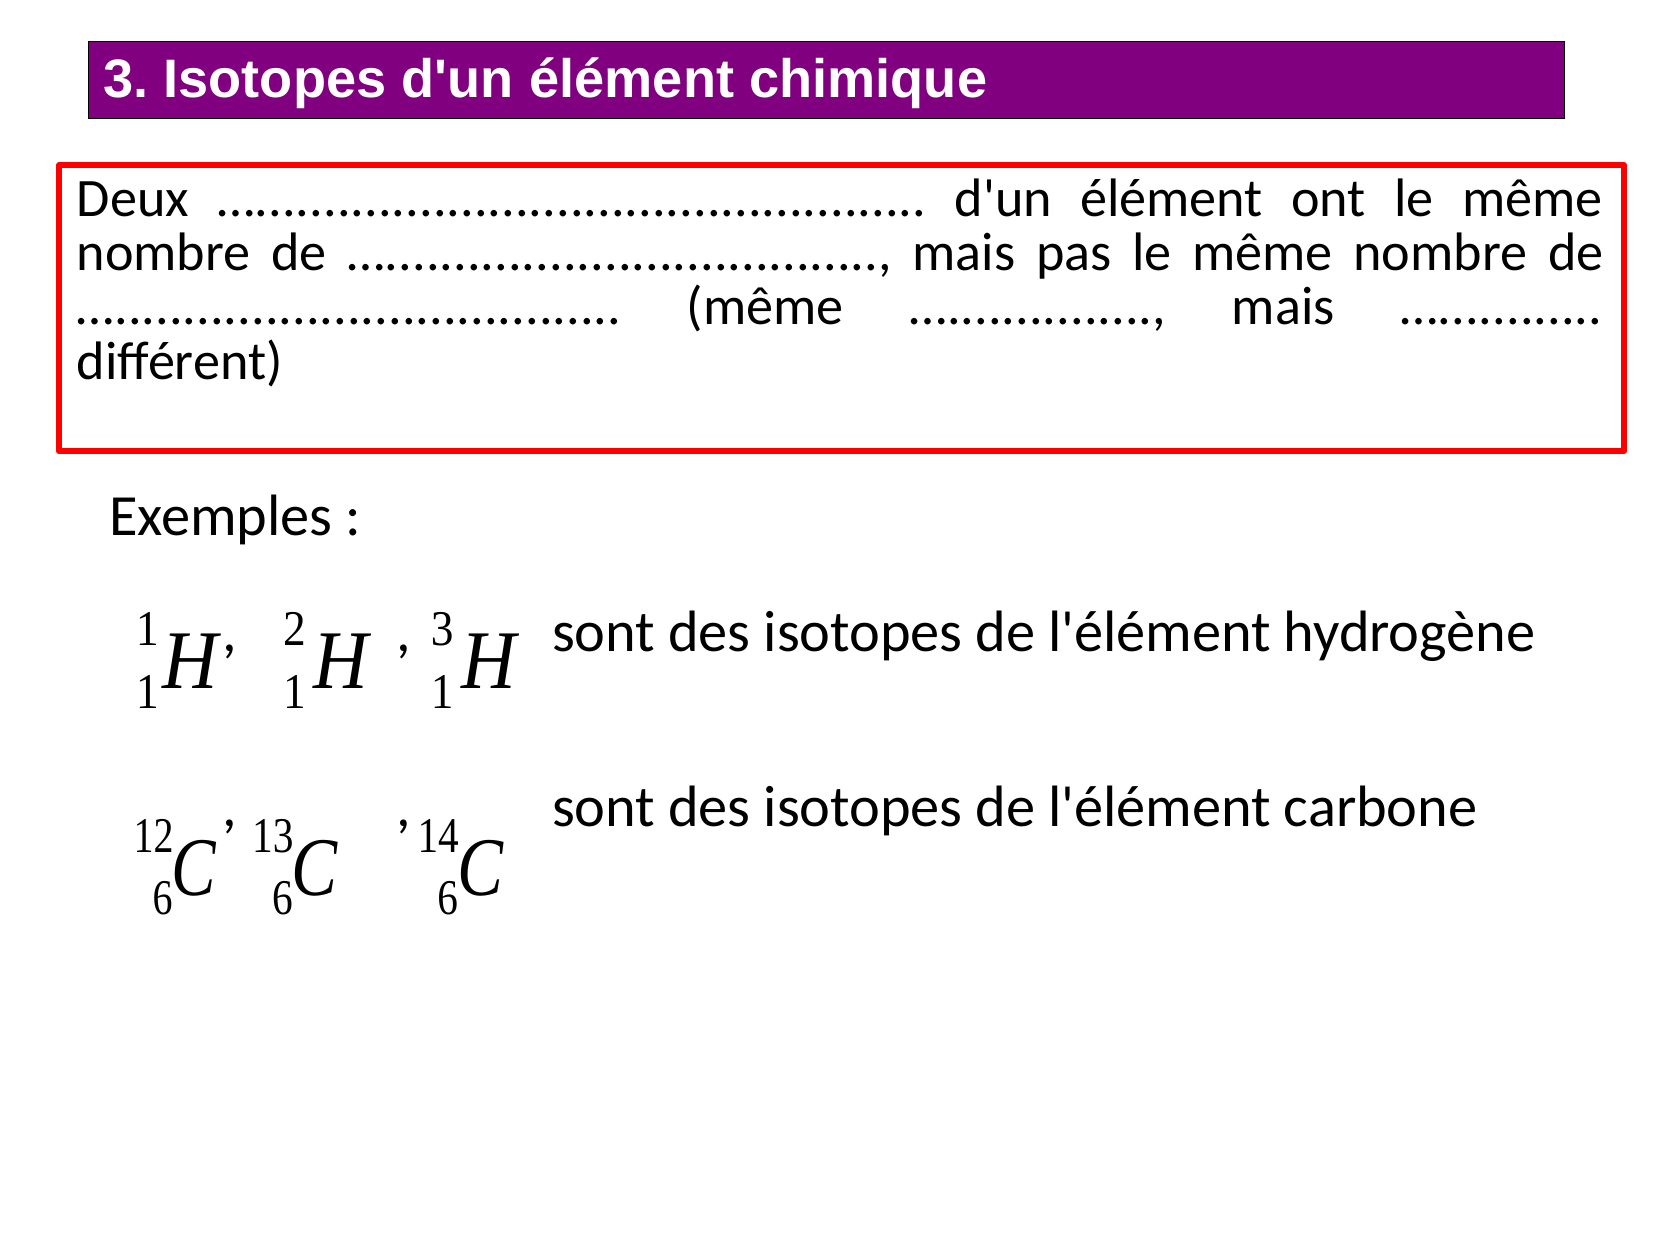

3. Isotopes d'un élément chimique
Deux …................................................. d'un élément ont le même nombre de …...................................., mais pas le même nombre de …..................................... (même …..............., mais …............ différent)
Exemples :
	 , , 		sont des isotopes de l'élément hydrogène
	 , , 		sont des isotopes de l'élément carbone